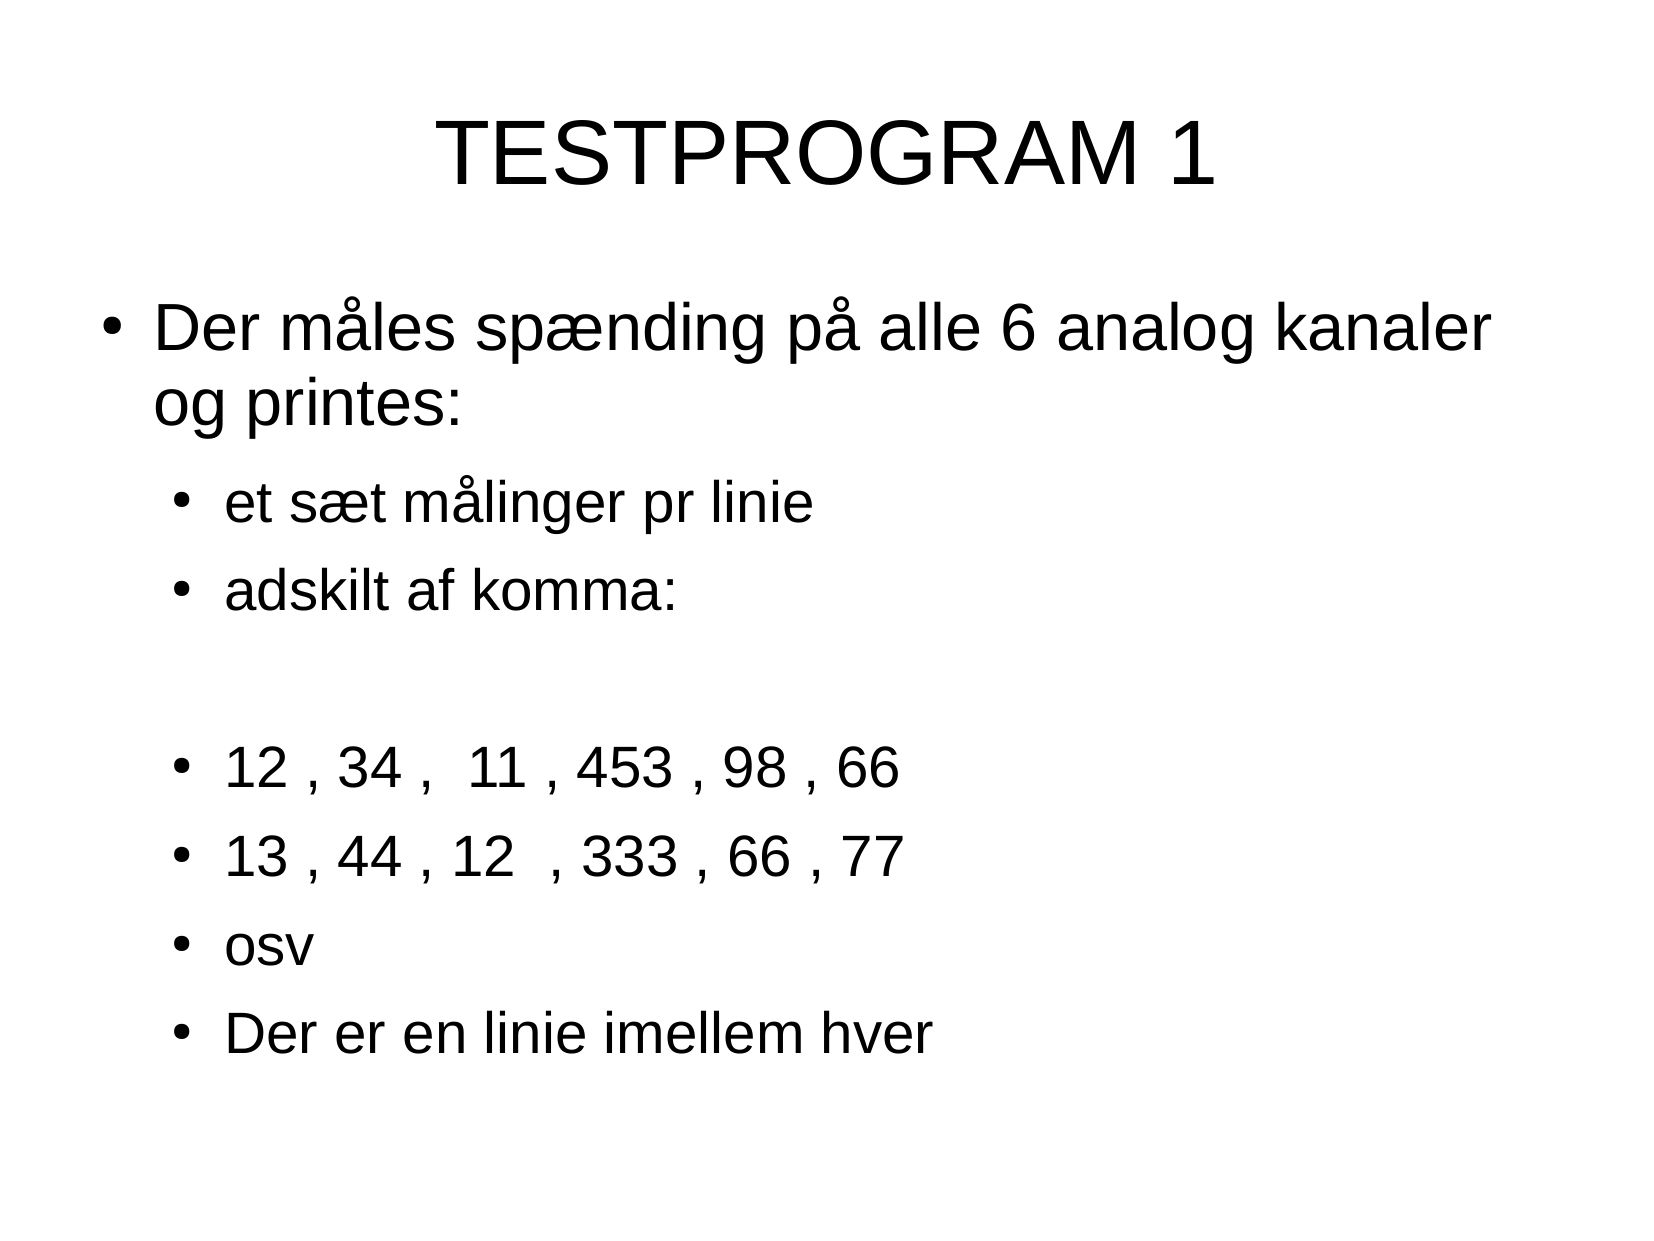

# TESTPROGRAM 1
Der måles spænding på alle 6 analog kanaler og printes:
et sæt målinger pr linie
adskilt af komma:
12 , 34 , 11 , 453 , 98 , 66
13 , 44 , 12 , 333 , 66 , 77
osv
Der er en linie imellem hver